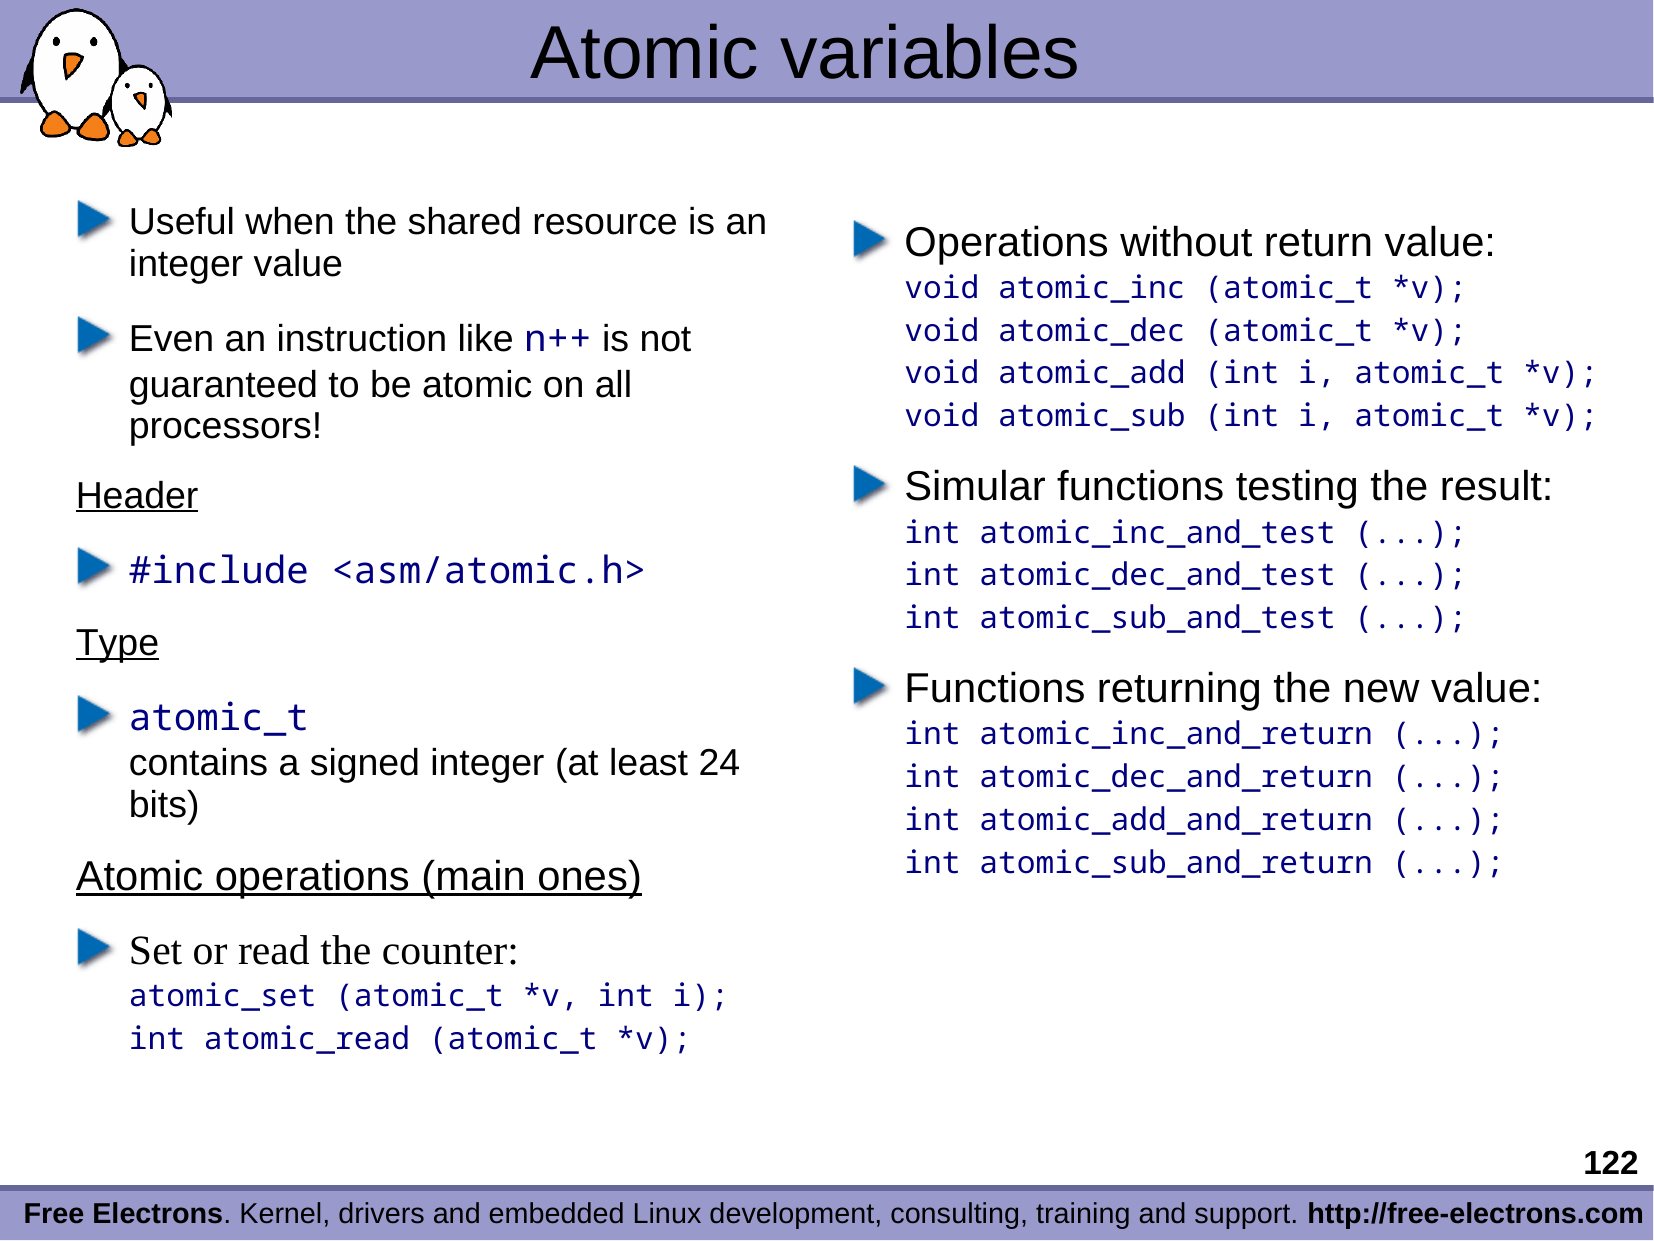

# Atomic variables
Useful when the shared resource is an integer value
Even an instruction like n++ is not guaranteed to be atomic on all processors!
Header
#include <asm/atomic.h>
Type
atomic_t
contains a signed integer (at least 24 bits)
Atomic operations (main ones)
Set or read the counter:
atomic_set (atomic_t *v, int i);
int atomic_read (atomic_t *v);
Operations without return value:
void atomic_inc (atomic_t *v);
void atomic_dec (atomic_t *v);
void atomic_add (int i, atomic_t *v);
void atomic_sub (int i, atomic_t *v);
Simular functions testing the result:
int atomic_inc_and_test (...);
int atomic_dec_and_test (...);
int atomic_sub_and_test (...);
Functions returning the new value:
int atomic_inc_and_return (...);
int atomic_dec_and_return (...);
int atomic_add_and_return (...);
int atomic_sub_and_return (...);